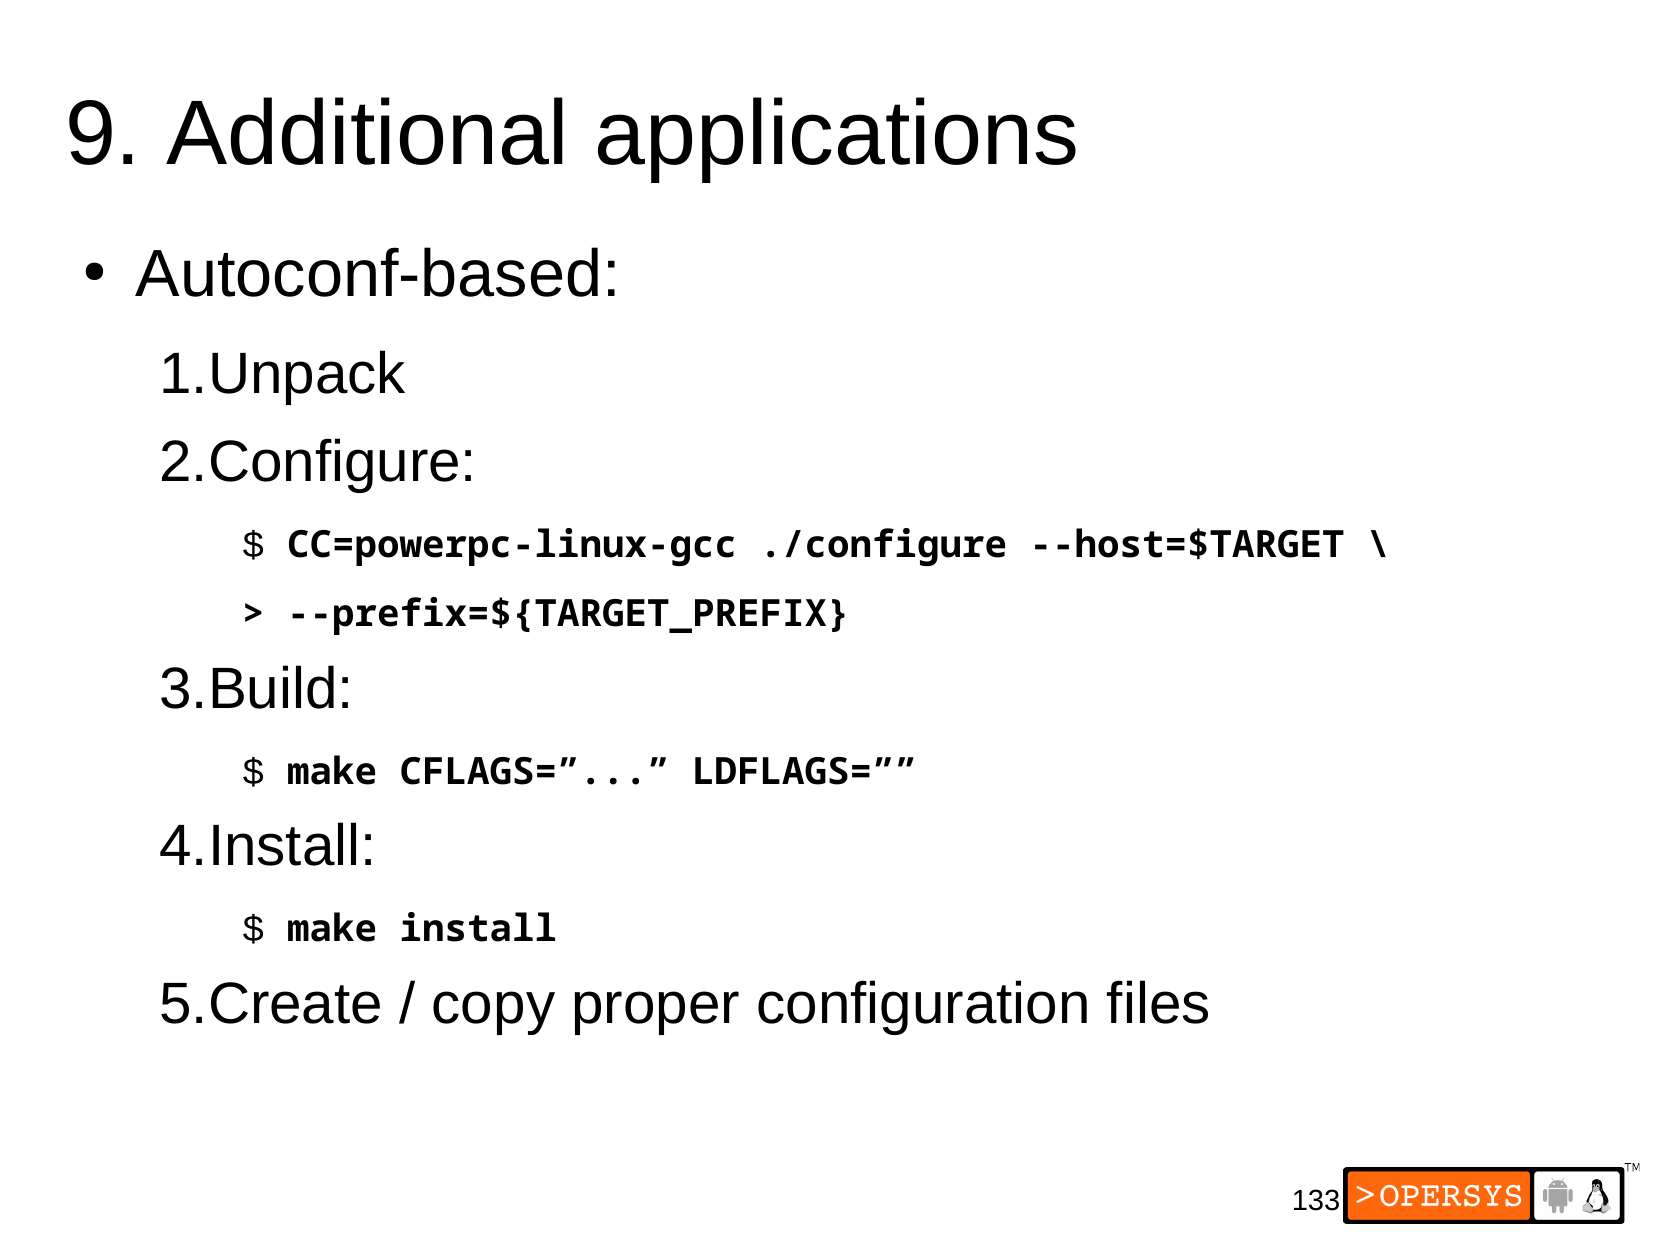

# 9. Additional applications
Autoconf-based:
Unpack
Configure:
$ CC=powerpc-linux-gcc ./configure --host=$TARGET \
> --prefix=${TARGET_PREFIX}
Build:
$ make CFLAGS=”...” LDFLAGS=””
Install:
$ make install
Create / copy proper configuration files